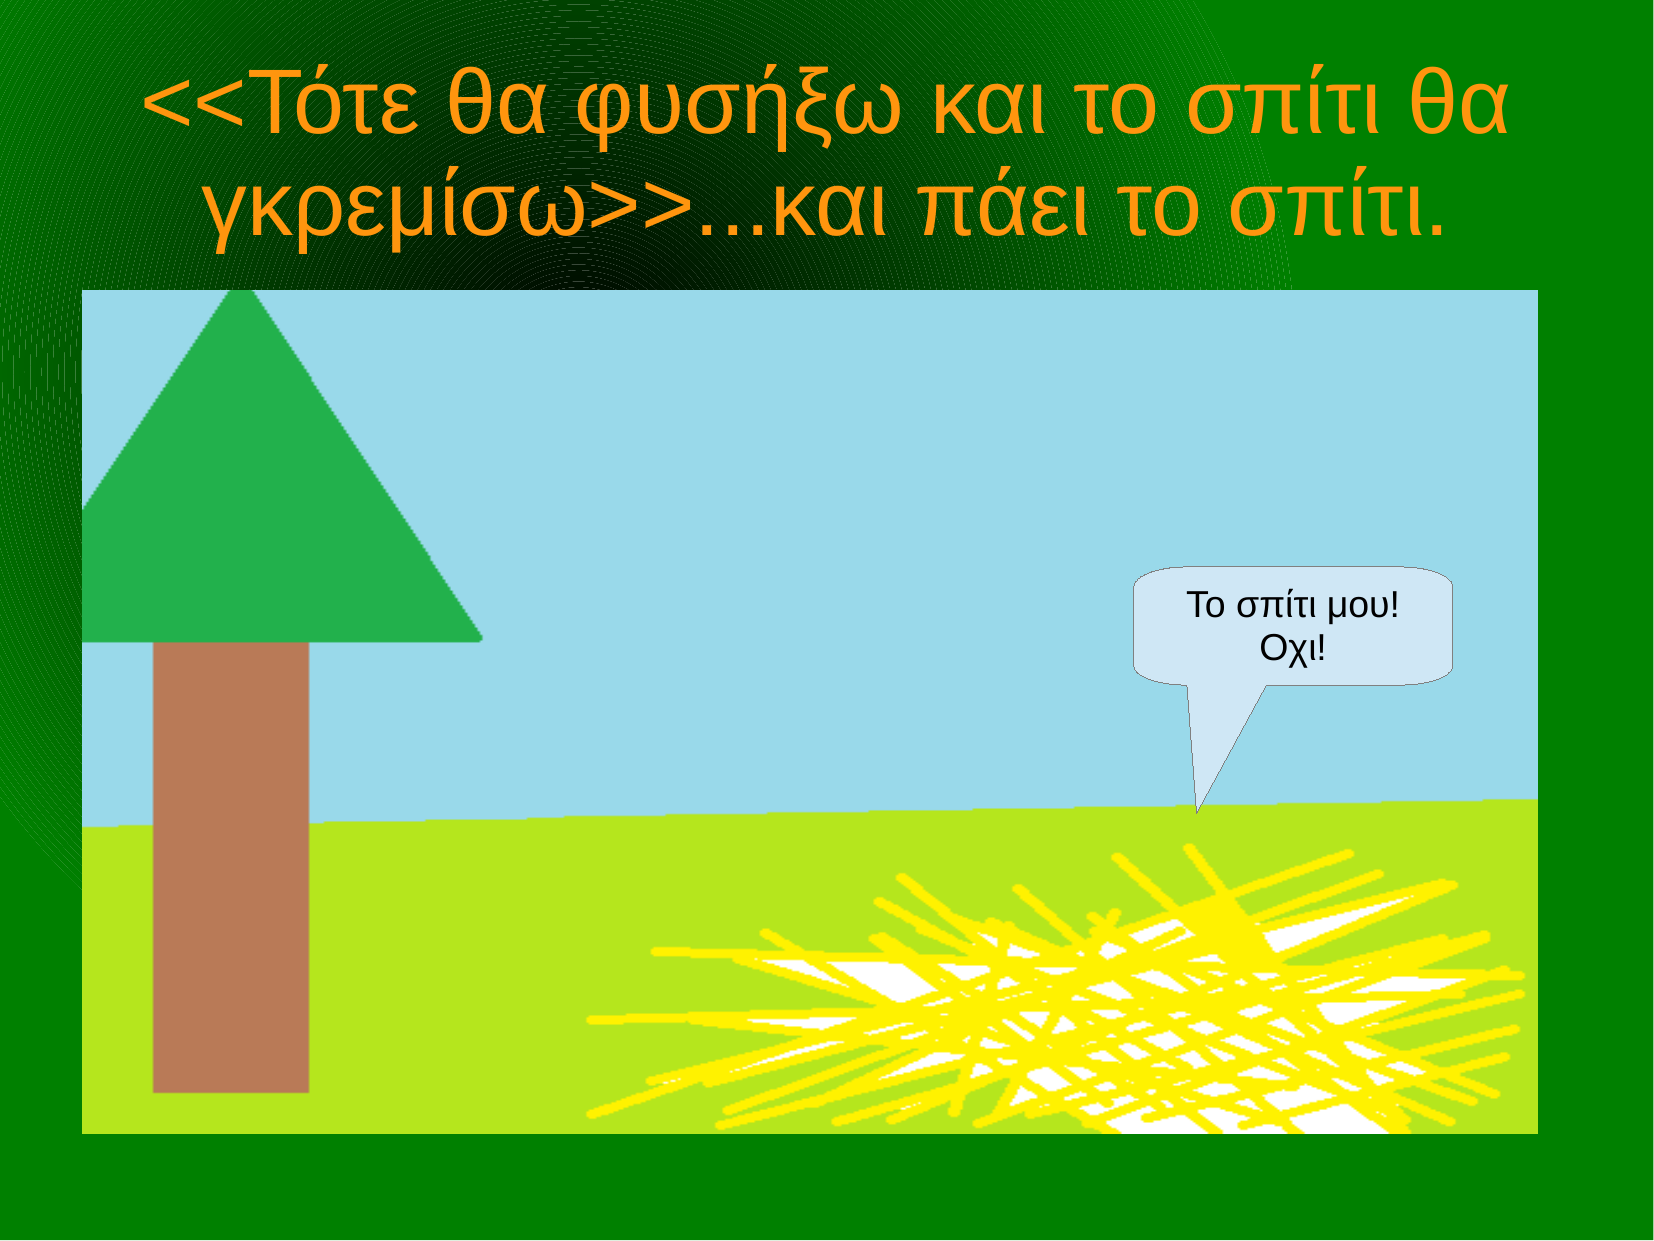

# <<Τότε θα φυσήξω και το σπίτι θα γκρεμίσω>>...και πάει το σπίτι.
Το σπίτι μου!
Οχι!